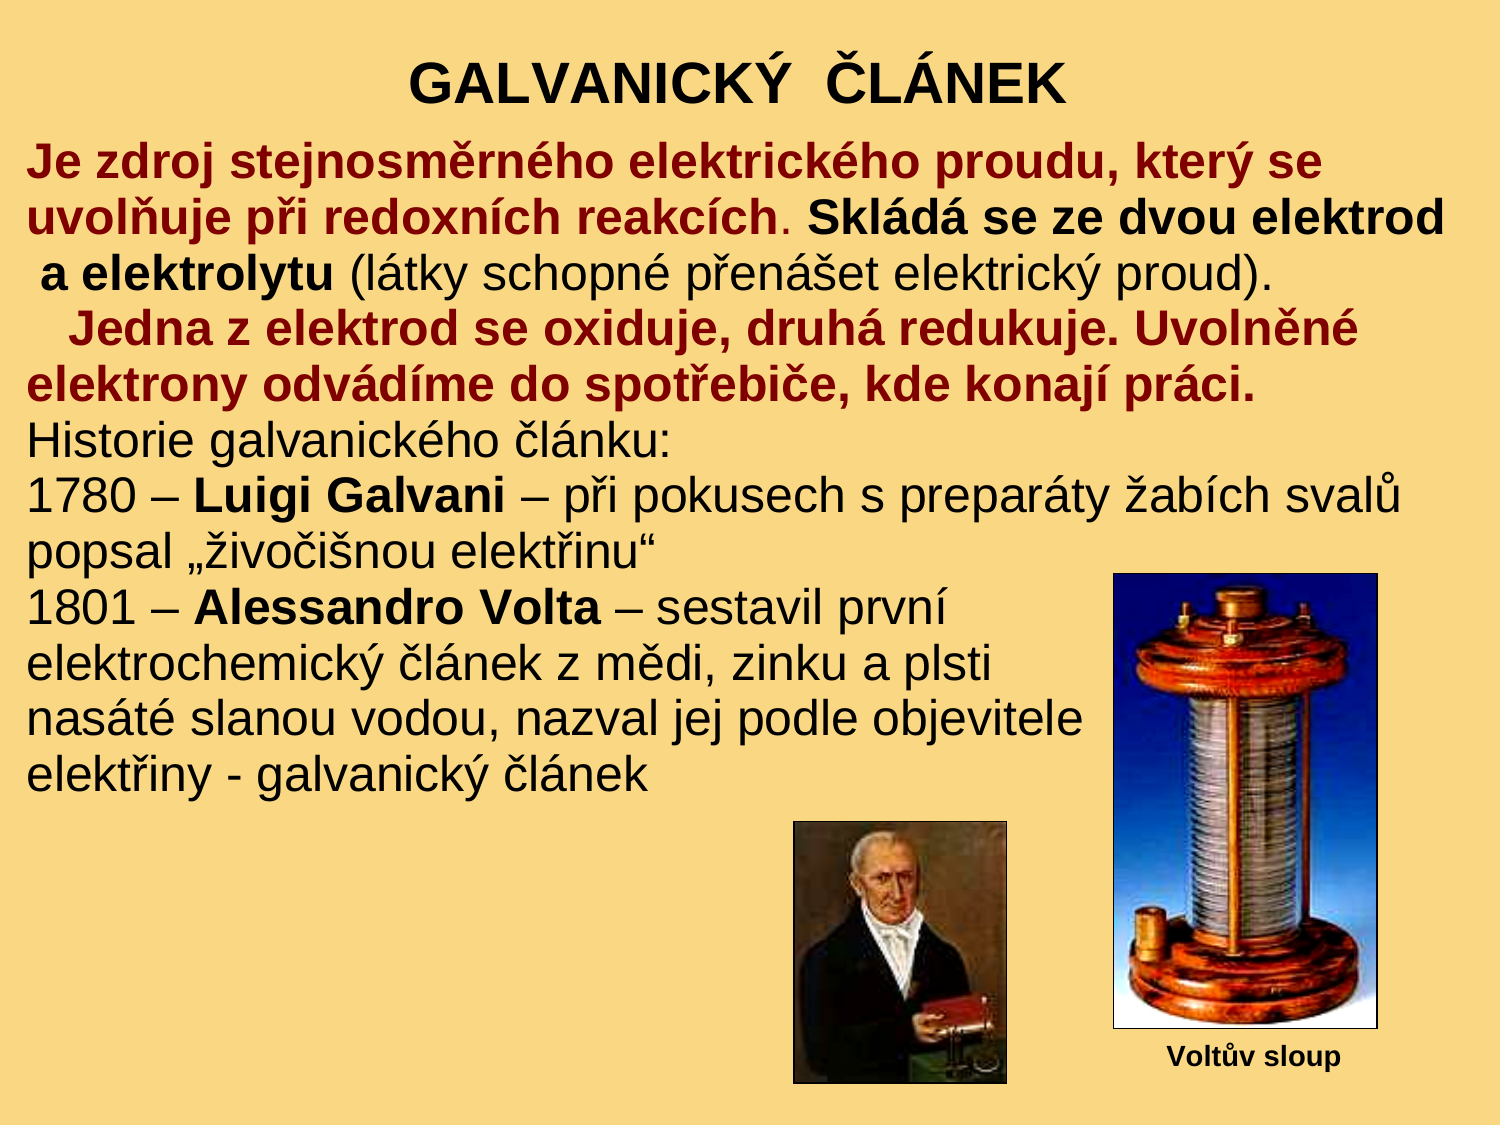

GALVANICKÝ ČLÁNEK
Je zdroj stejnosměrného elektrického proudu, který se uvolňuje při redoxních reakcích. Skládá se ze dvou elektrod a elektrolytu (látky schopné přenášet elektrický proud). Jedna z elektrod se oxiduje, druhá redukuje. Uvolněné elektrony odvádíme do spotřebiče, kde konají práci.
Historie galvanického článku:
1780 – Luigi Galvani – při pokusech s preparáty žabích svalů popsal „živočišnou elektřinu“
1801 – Alessandro Volta – sestavil první
elektrochemický článek z mědi, zinku a plsti
nasáté slanou vodou, nazval jej podle objevitele
elektřiny - galvanický článek
Voltův sloup